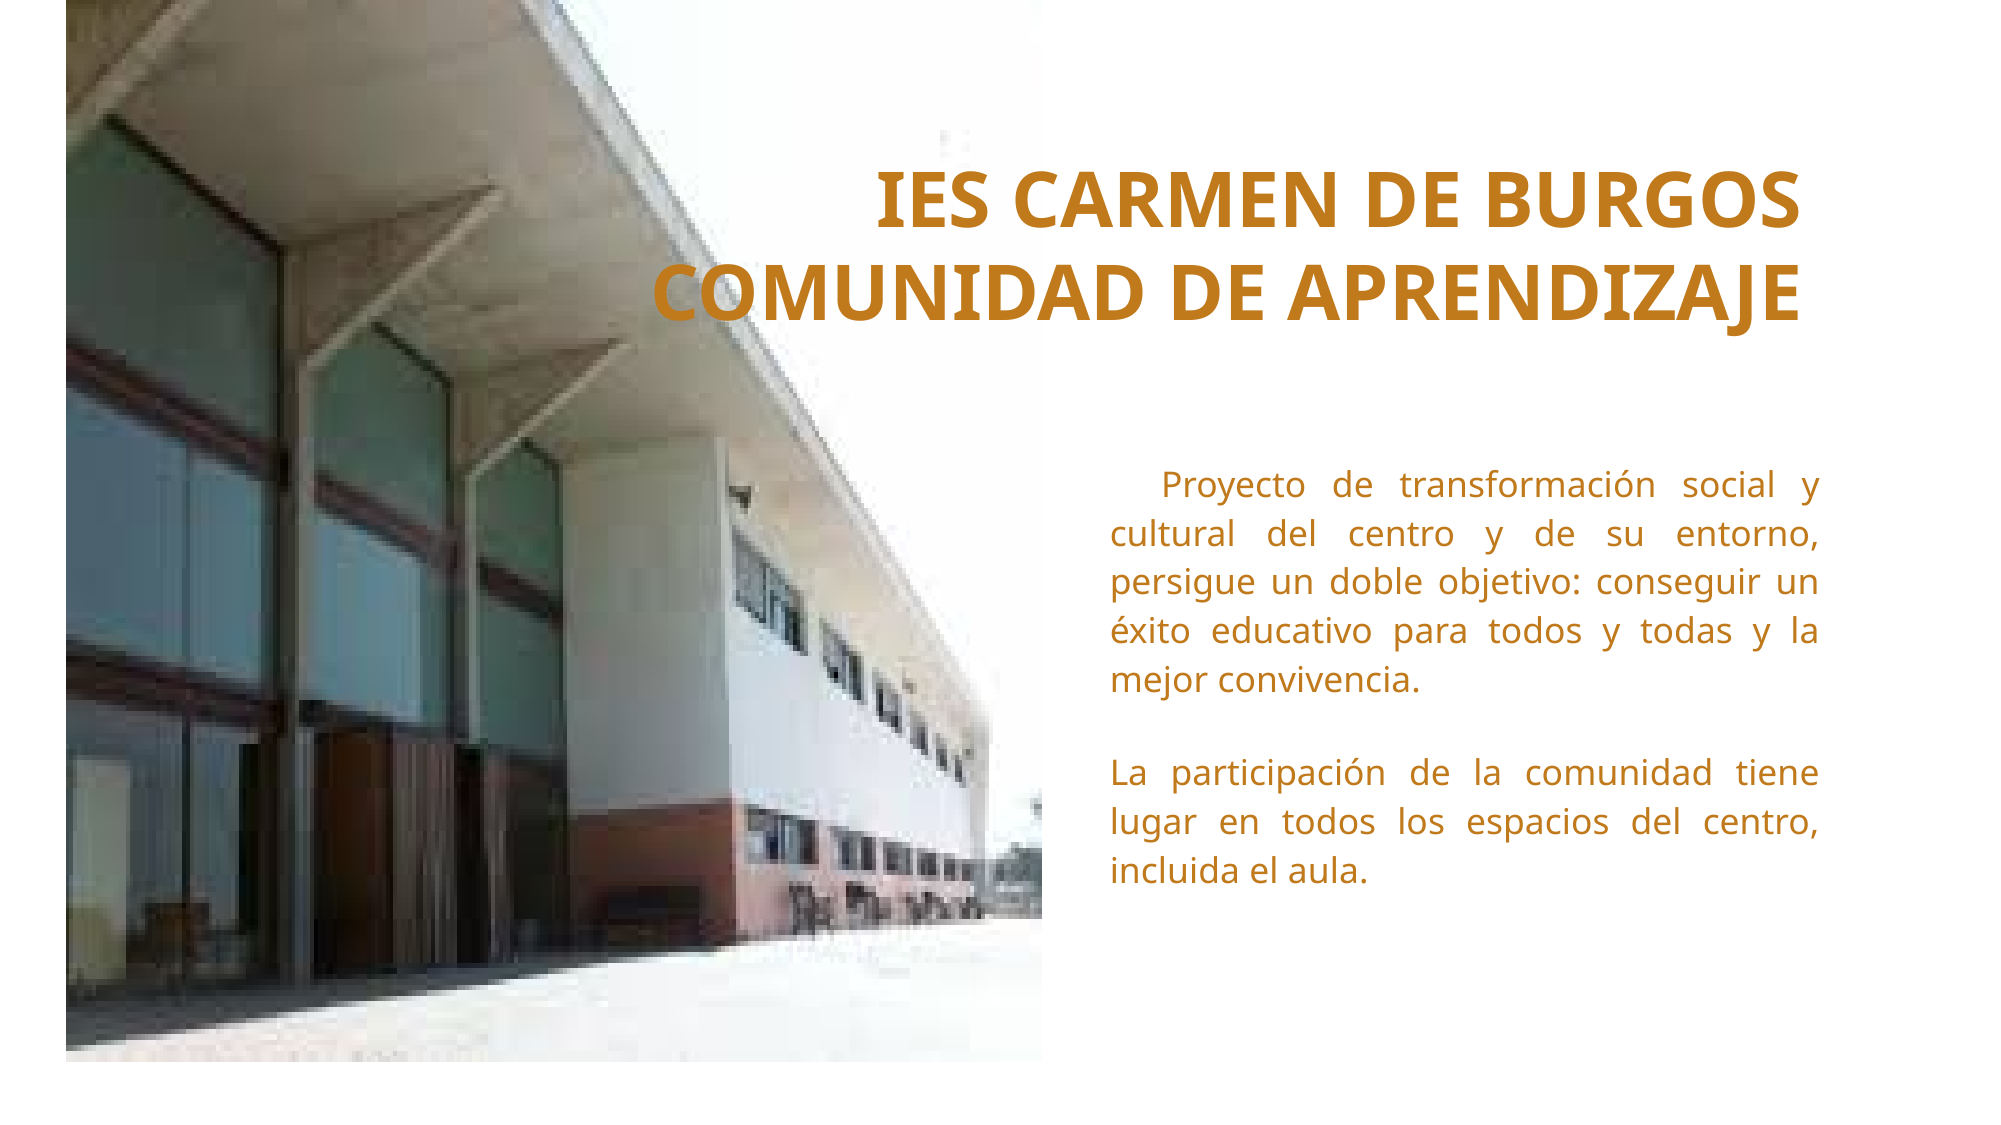

# IES CARMEN DE BURGOS COMUNIDAD DE APRENDIZAJE
 Proyecto de transformación social y cultural del centro y de su entorno, persigue un doble objetivo: conseguir un éxito educativo para todos y todas y la mejor convivencia.
La participación de la comunidad tiene lugar en todos los espacios del centro, incluida el aula.